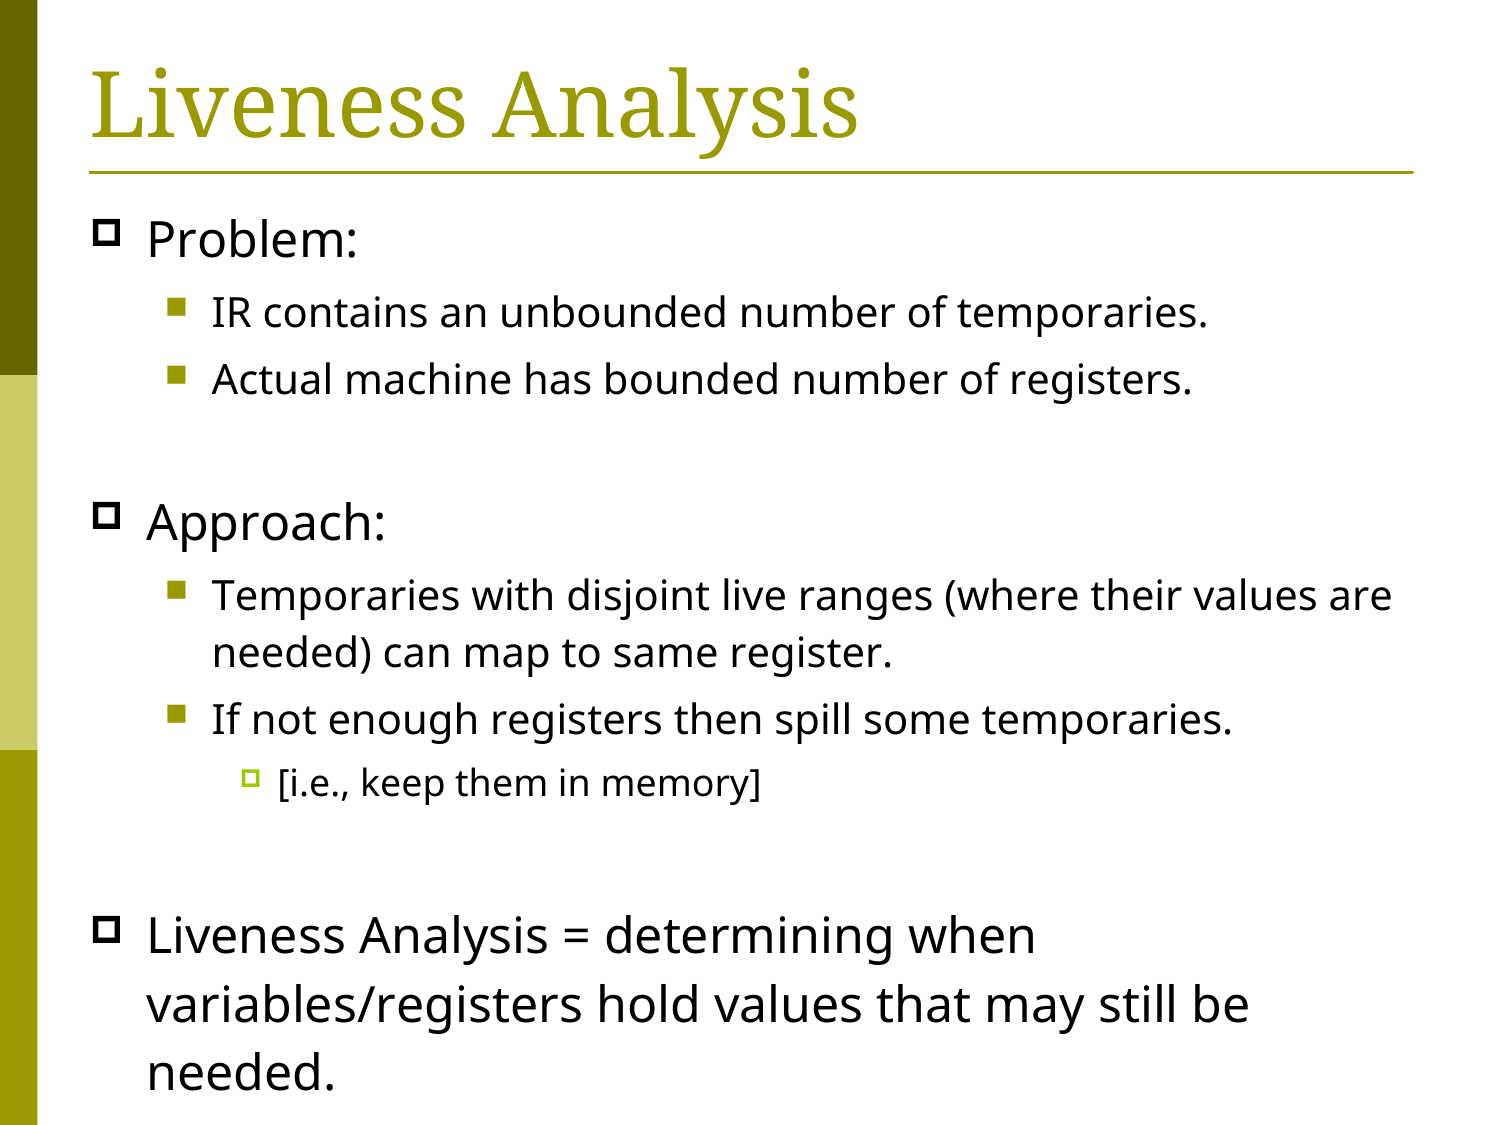

# Liveness Analysis
Problem:
IR contains an unbounded number of temporaries.
Actual machine has bounded number of registers.
Approach:
Temporaries with disjoint live ranges (where their values are needed) can map to same register.
If not enough registers then spill some temporaries.
[i.e., keep them in memory]
Liveness Analysis = determining when variables/registers hold values that may still be needed.